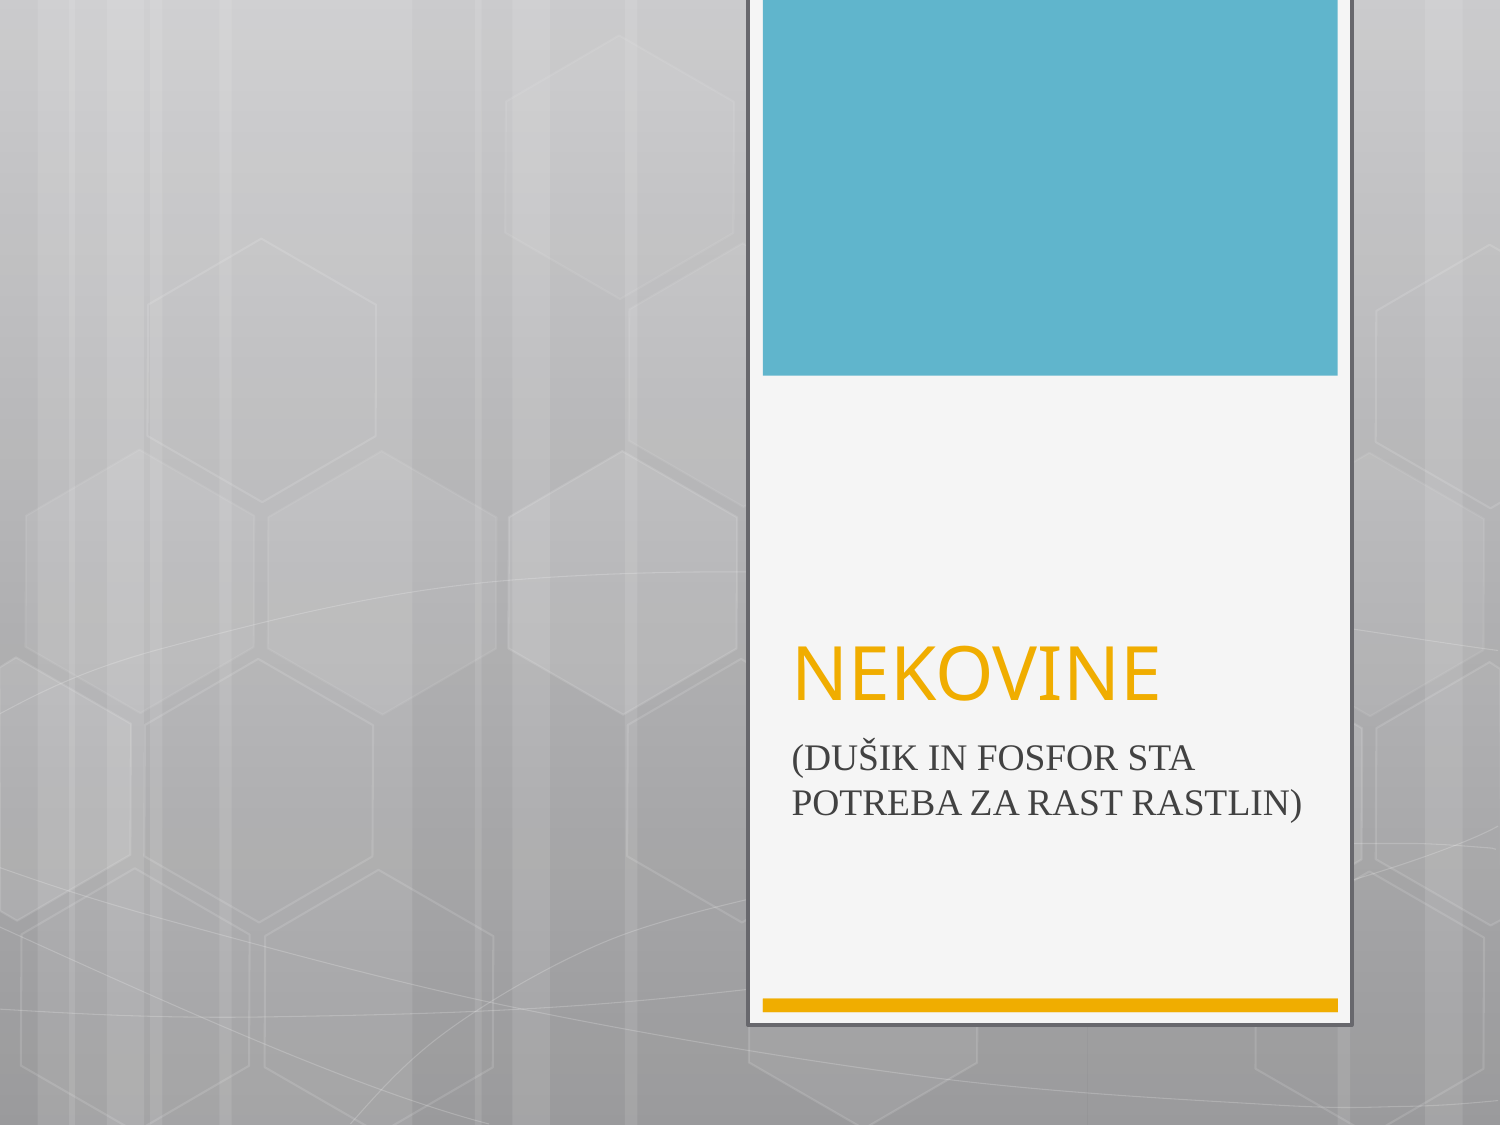

# NEKOVINE
(DUŠIK IN FOSFOR STA POTREBA ZA RAST RASTLIN)